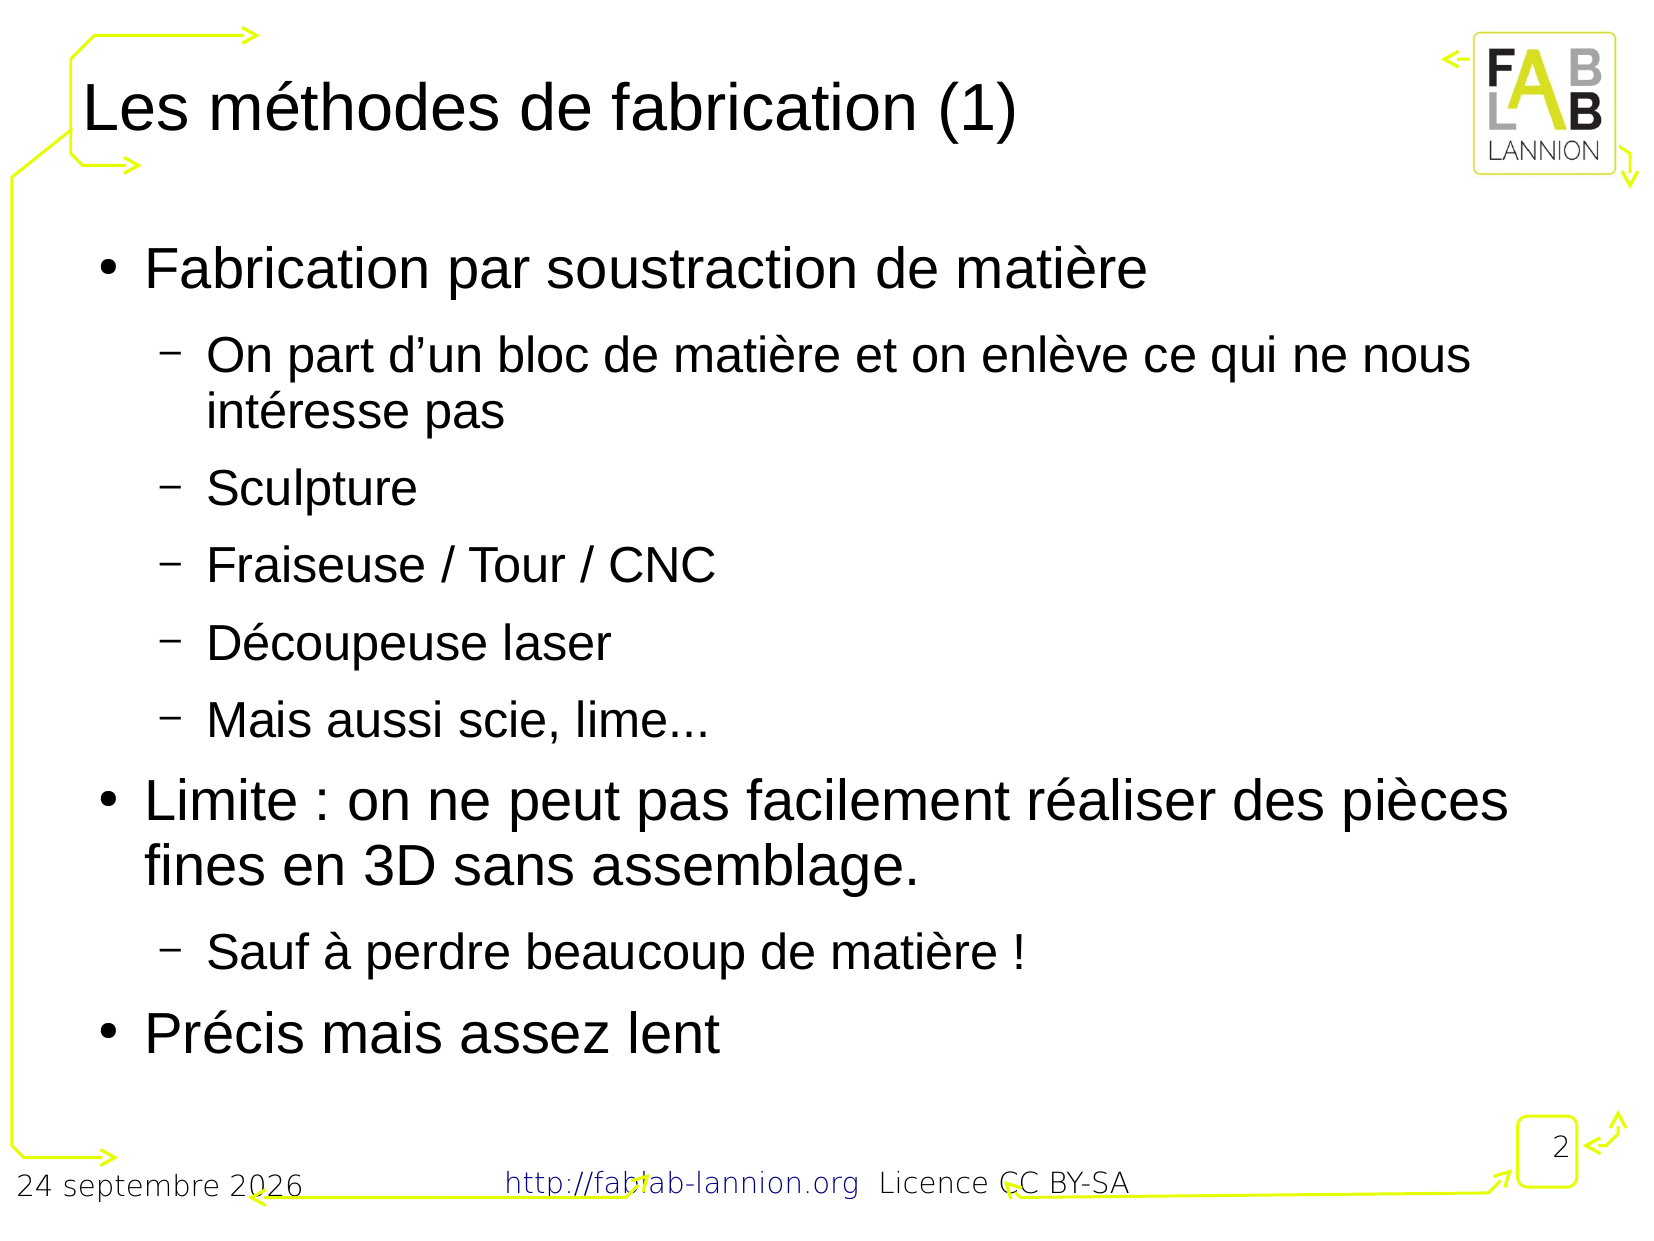

# Les méthodes de fabrication (1)
Fabrication par soustraction de matière
On part d’un bloc de matière et on enlève ce qui ne nous intéresse pas
Sculpture
Fraiseuse / Tour / CNC
Découpeuse laser
Mais aussi scie, lime...
Limite : on ne peut pas facilement réaliser des pièces fines en 3D sans assemblage.
Sauf à perdre beaucoup de matière !
Précis mais assez lent
2